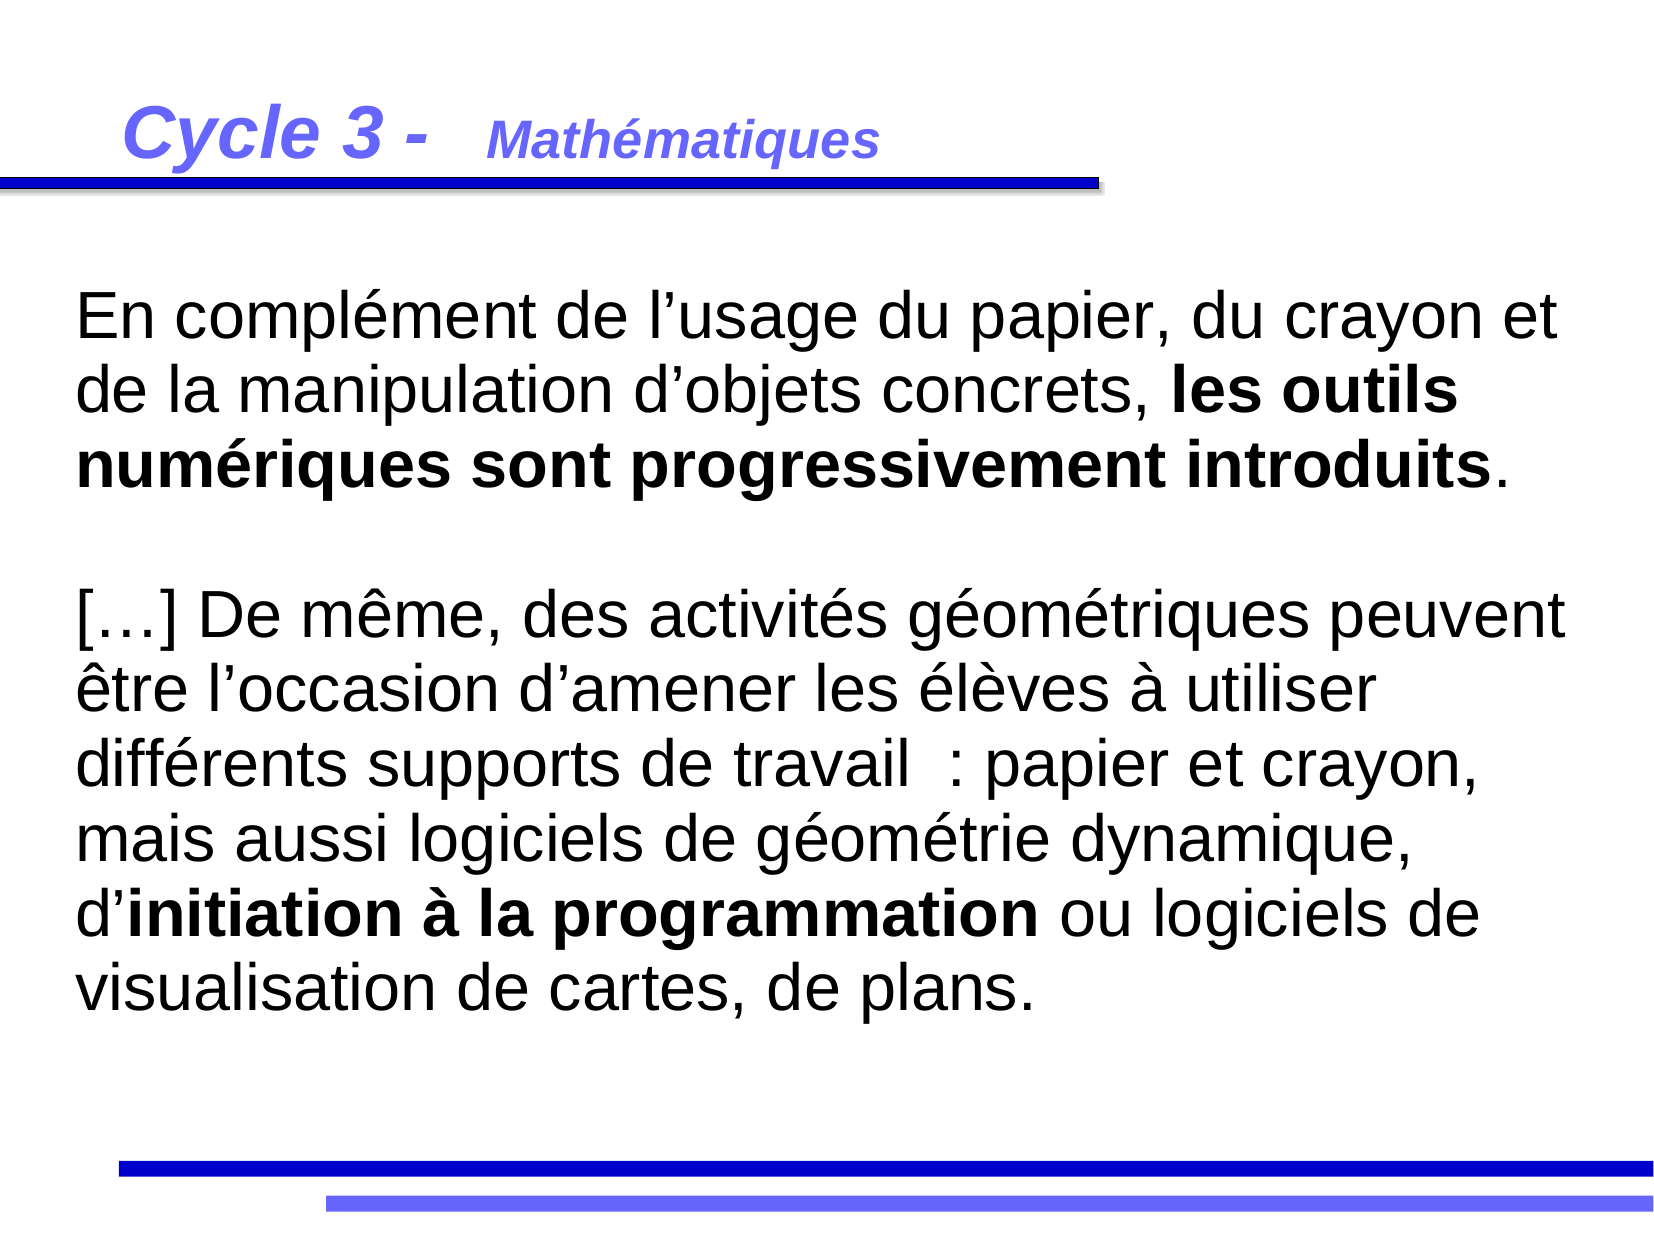

# Cycle 3 - Mathématiques
En complément de l’usage du papier, du crayon et de la manipulation d’objets concrets, les outils numériques sont progressivement introduits.
[…] De même, des activités géométriques peuvent être l’occasion d’amener les élèves à utiliser différents supports de travail  : papier et crayon, mais aussi logiciels de géométrie dynamique, d’initiation à la programmation ou logiciels de visualisation de cartes, de plans.